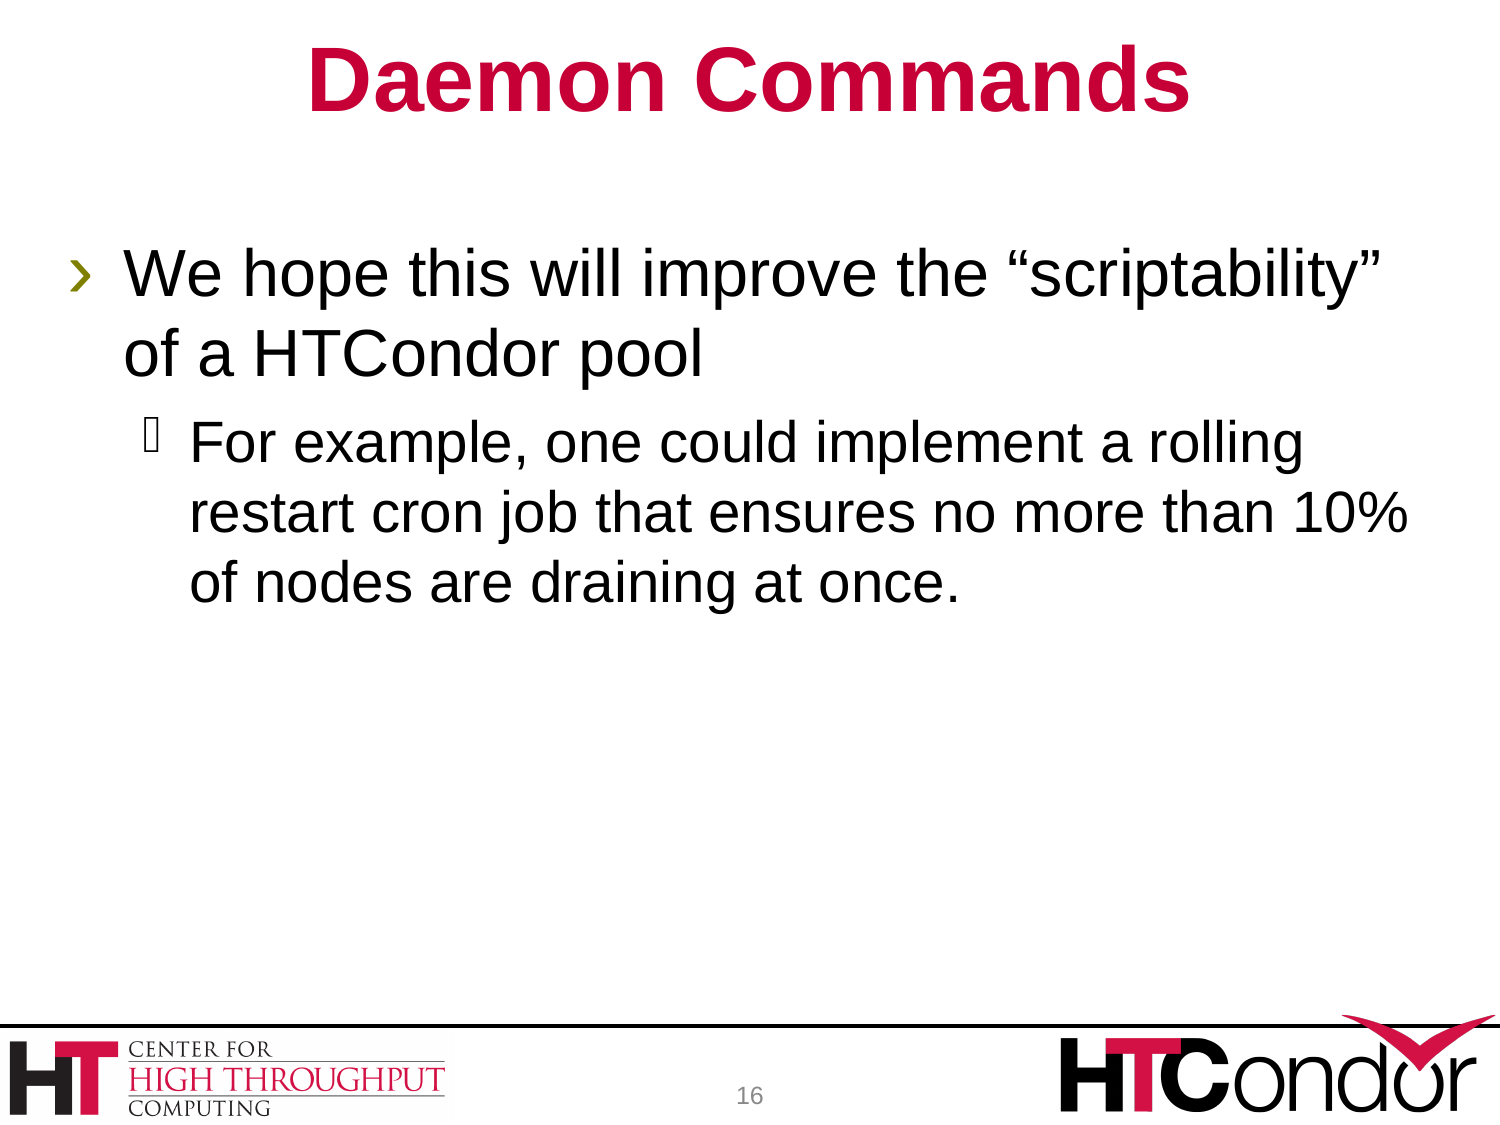

# Daemon Commands
We hope this will improve the “scriptability” of a HTCondor pool
For example, one could implement a rolling restart cron job that ensures no more than 10% of nodes are draining at once.